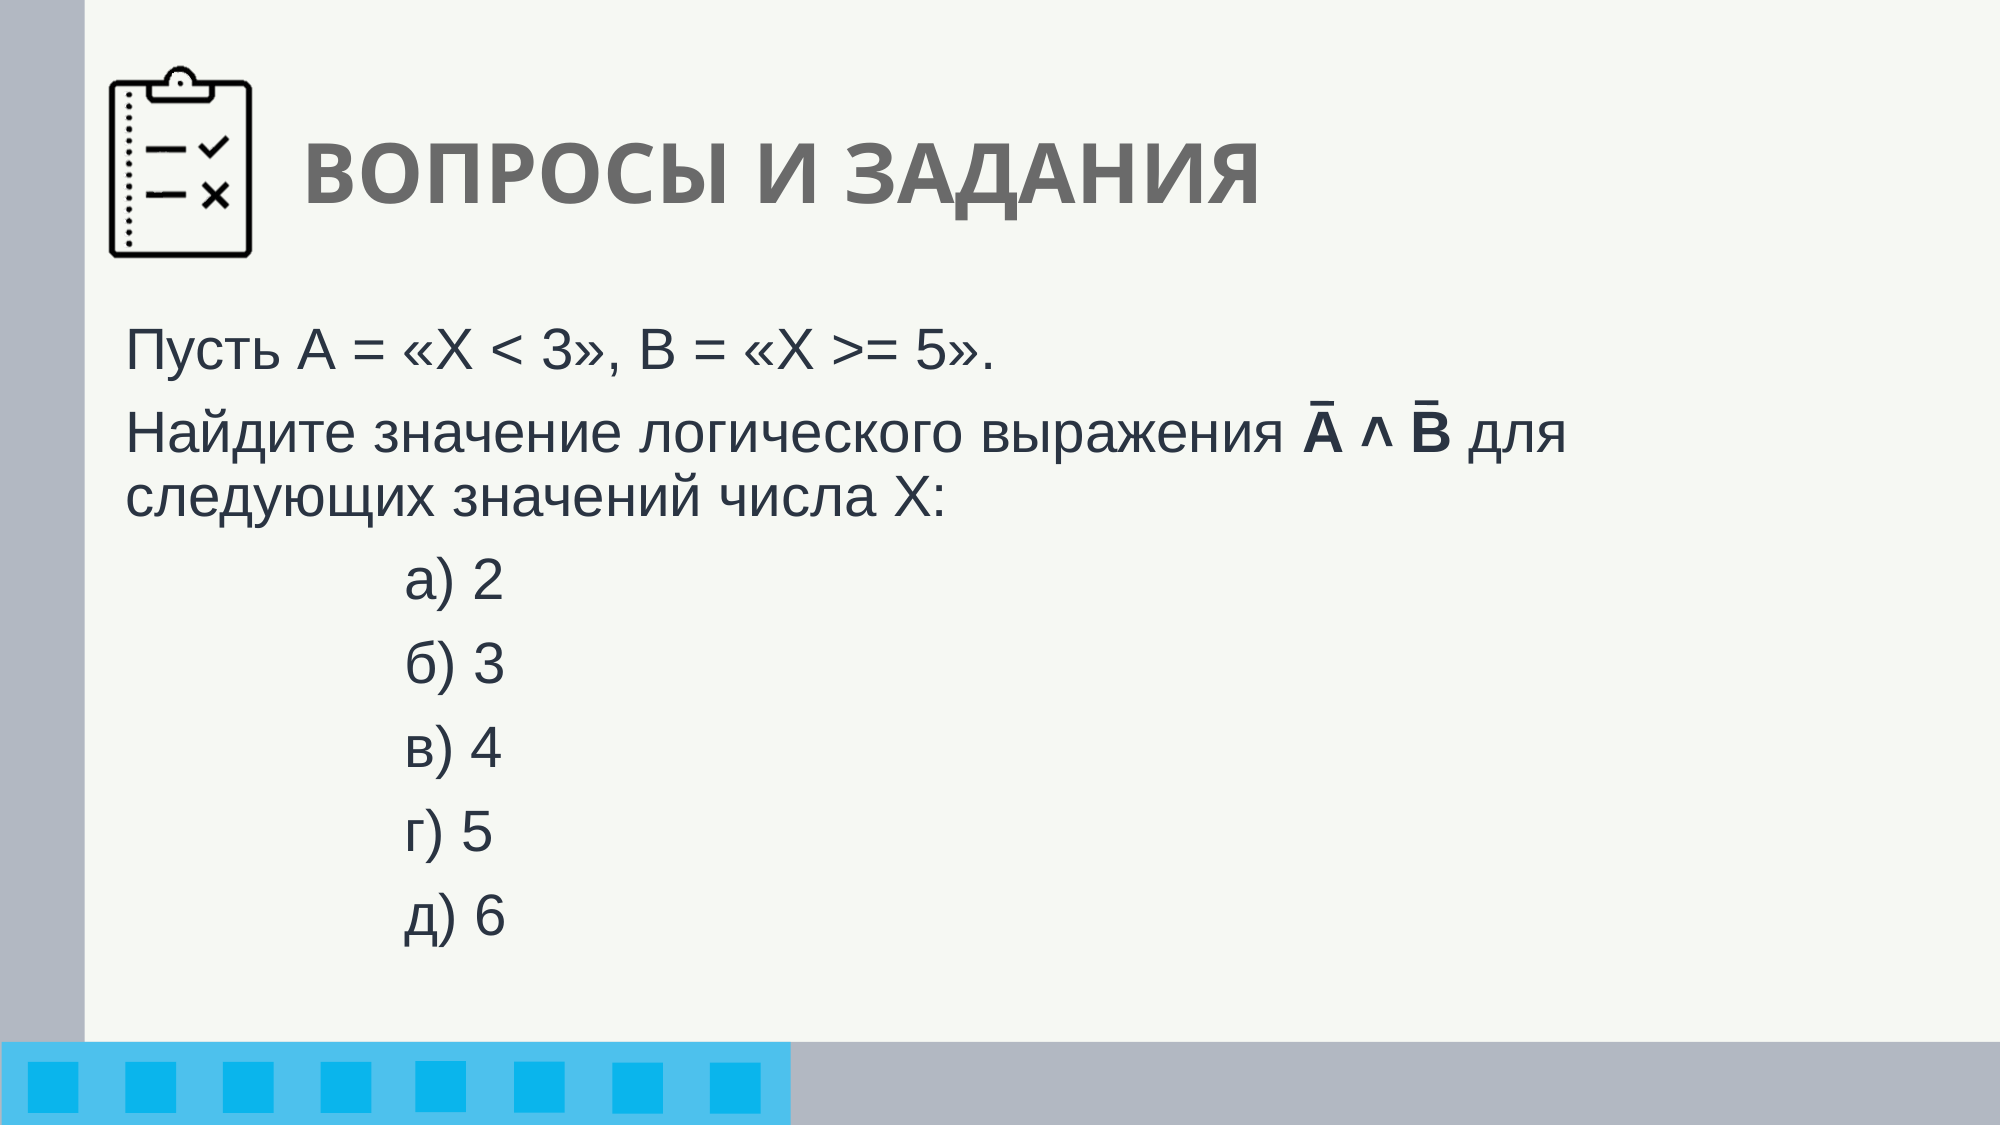

# ВОПРОСЫ И ЗАДАНИЯ
Пусть А = «X < 3», В = «X >= 5».
Найдите значение логиче­ского выражения A ˄ B для следующих значений числа Х:
а) 2
б) 3
в) 4
г) 5
д) 6